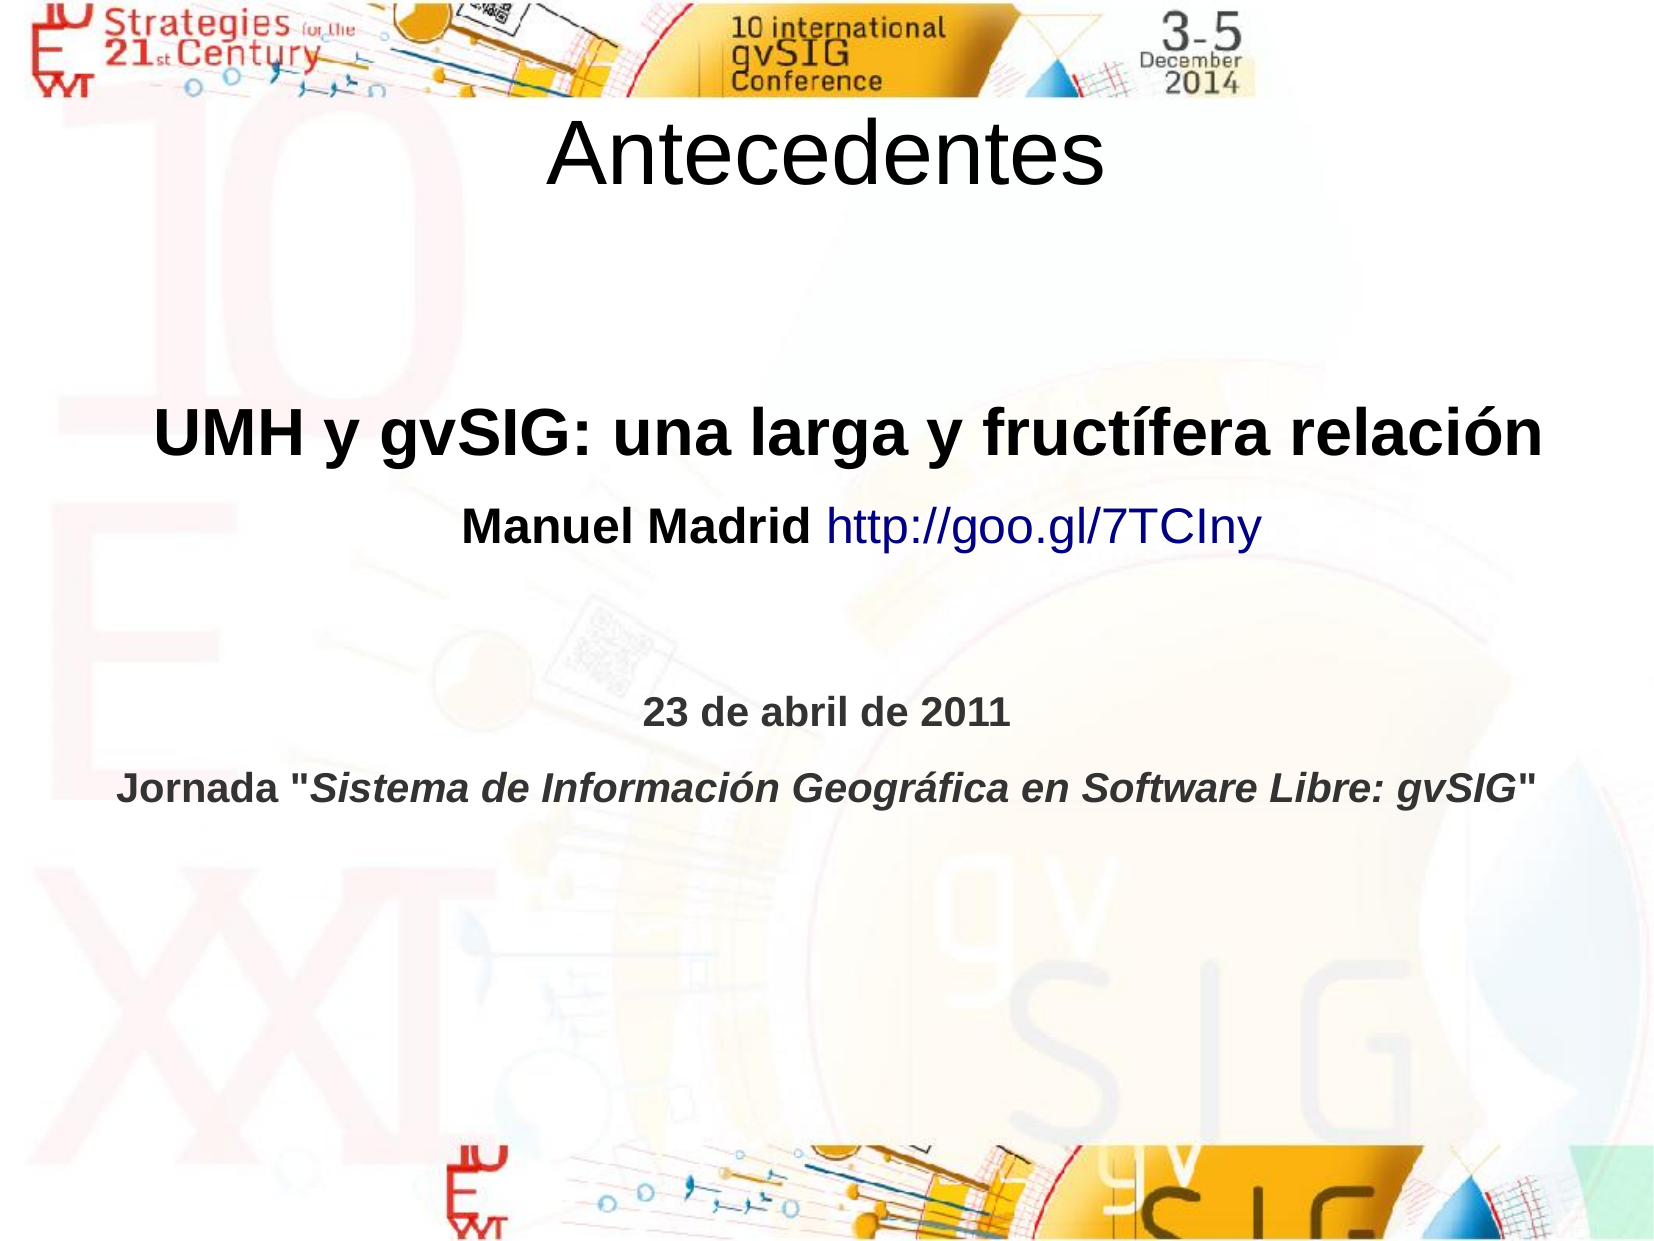

# Antecedentes
UMH y gvSIG: una larga y fructífera relación
Manuel Madrid http://goo.gl/7TCIny
23 de abril de 2011
Jornada "Sistema de Información Geográfica en Software Libre: gvSIG"